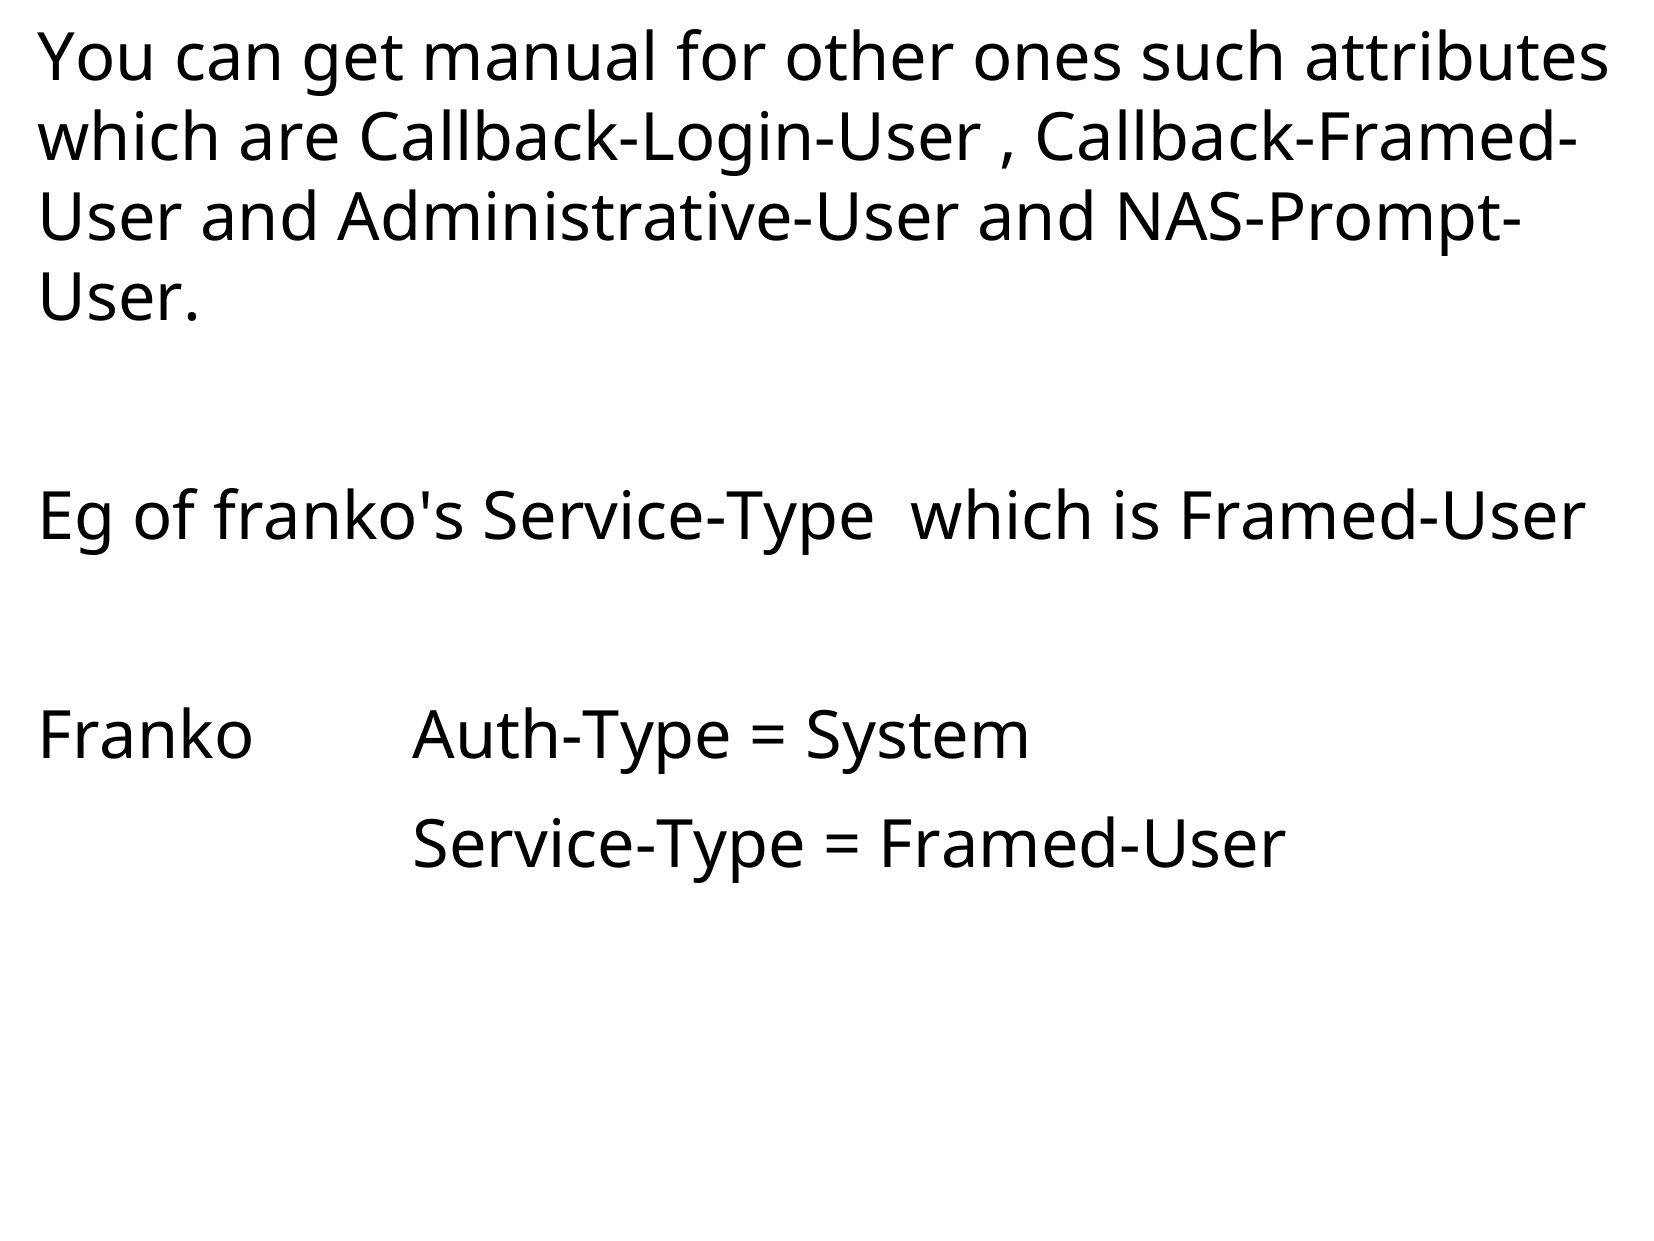

# You can get manual for other ones such attributes which are Callback-Login-User , Callback-Framed-User and Administrative-User and NAS-Prompt-User.
Eg of franko's Service-Type which is Framed-User
Franko			Auth-Type = System
					Service-Type = Framed-User